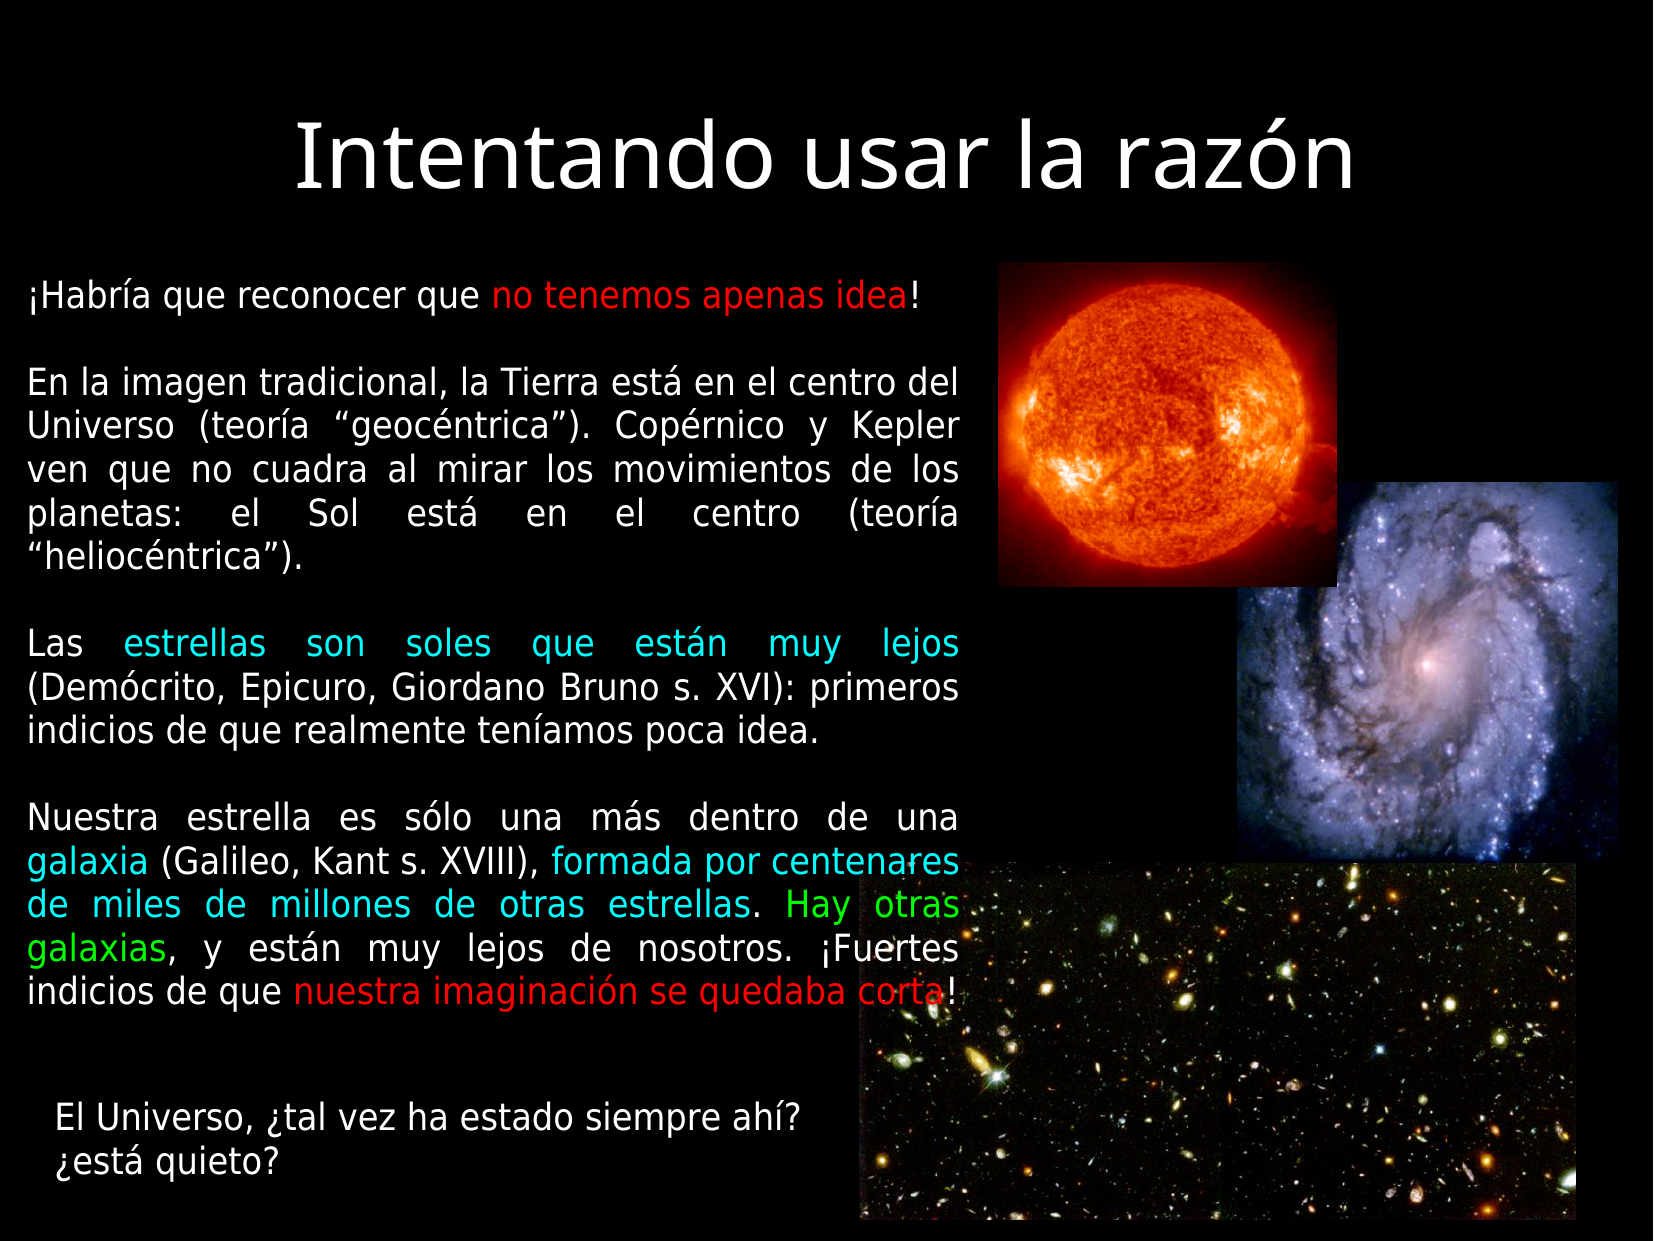

# Intentando usar la razón
¡Habría que reconocer que no tenemos apenas idea!
En la imagen tradicional, la Tierra está en el centro del Universo (teoría “geocéntrica”). Copérnico y Kepler ven que no cuadra al mirar los movimientos de los planetas: el Sol está en el centro (teoría “heliocéntrica”).
Las estrellas son soles que están muy lejos (Demócrito, Epicuro, Giordano Bruno s. XVI): primeros indicios de que realmente teníamos poca idea.
Nuestra estrella es sólo una más dentro de una galaxia (Galileo, Kant s. XVIII), formada por centenares de miles de millones de otras estrellas. Hay otras galaxias, y están muy lejos de nosotros. ¡Fuertes indicios de que nuestra imaginación se quedaba corta!
El Universo, ¿tal vez ha estado siempre ahí?
¿está quieto?